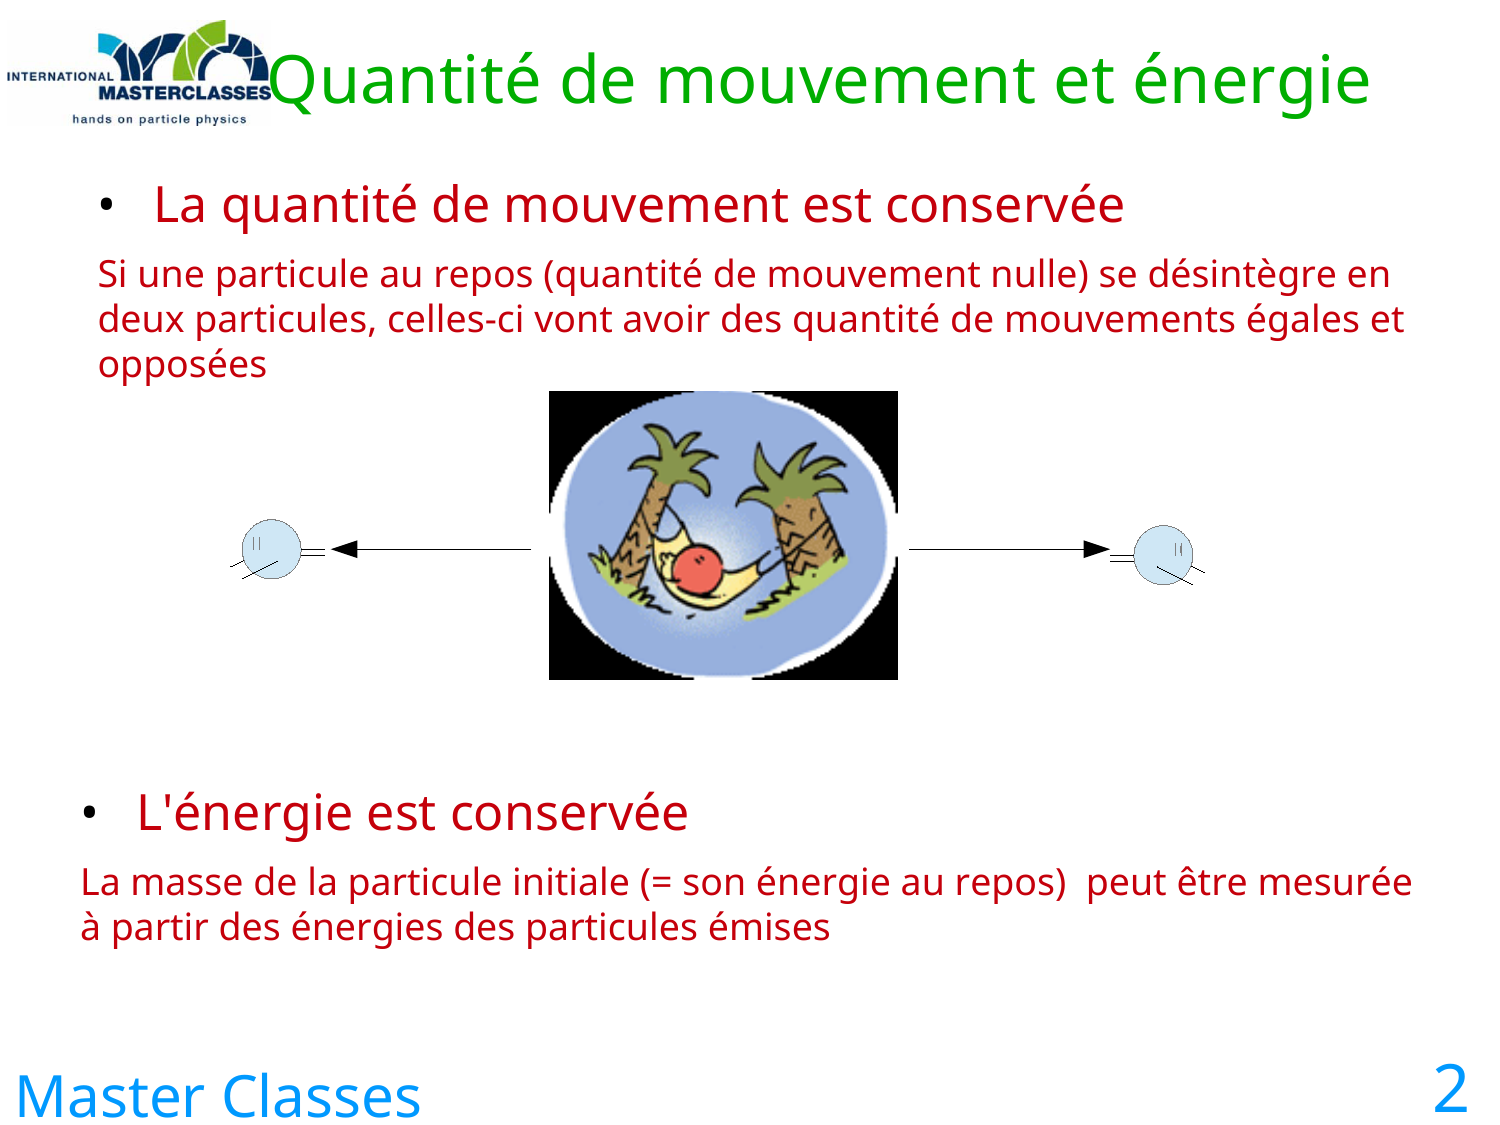

# Quantité de mouvement et énergie
La quantité de mouvement est conservée
Si une particule au repos (quantité de mouvement nulle) se désintègre en deux particules, celles-ci vont avoir des quantité de mouvements égales et opposées
L'énergie est conservée
La masse de la particule initiale (= son énergie au repos) peut être mesurée à partir des énergies des particules émises
25
Master Classes 2013